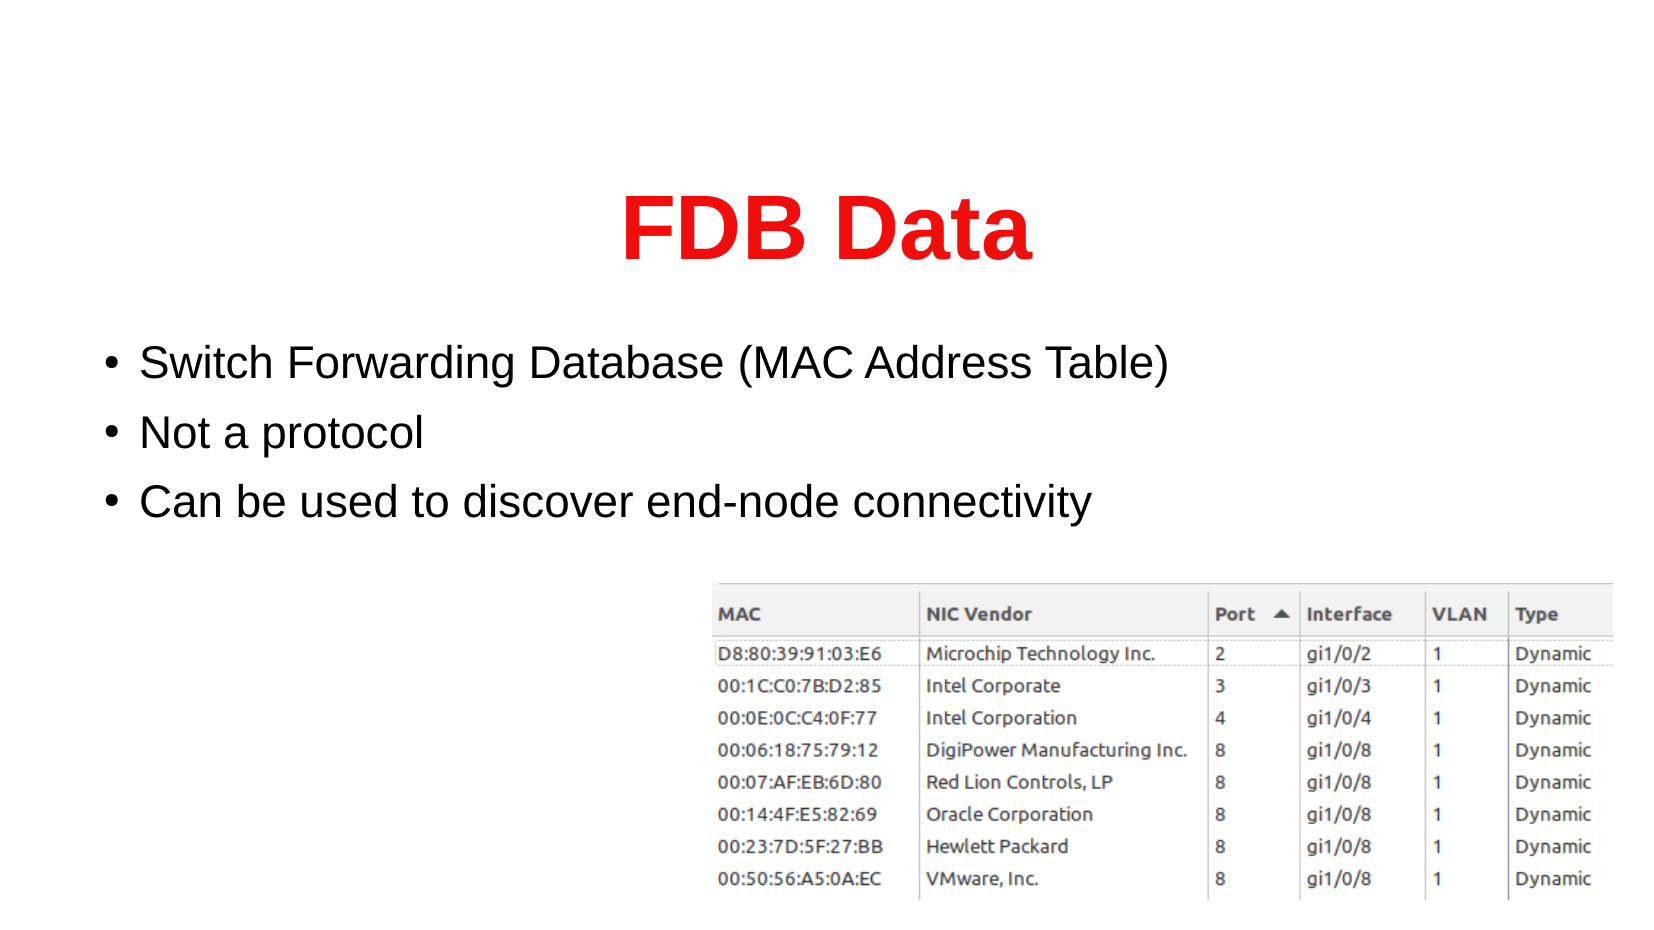

# FDB Data
Switch Forwarding Database (MAC Address Table)
Not a protocol
Can be used to discover end-node connectivity